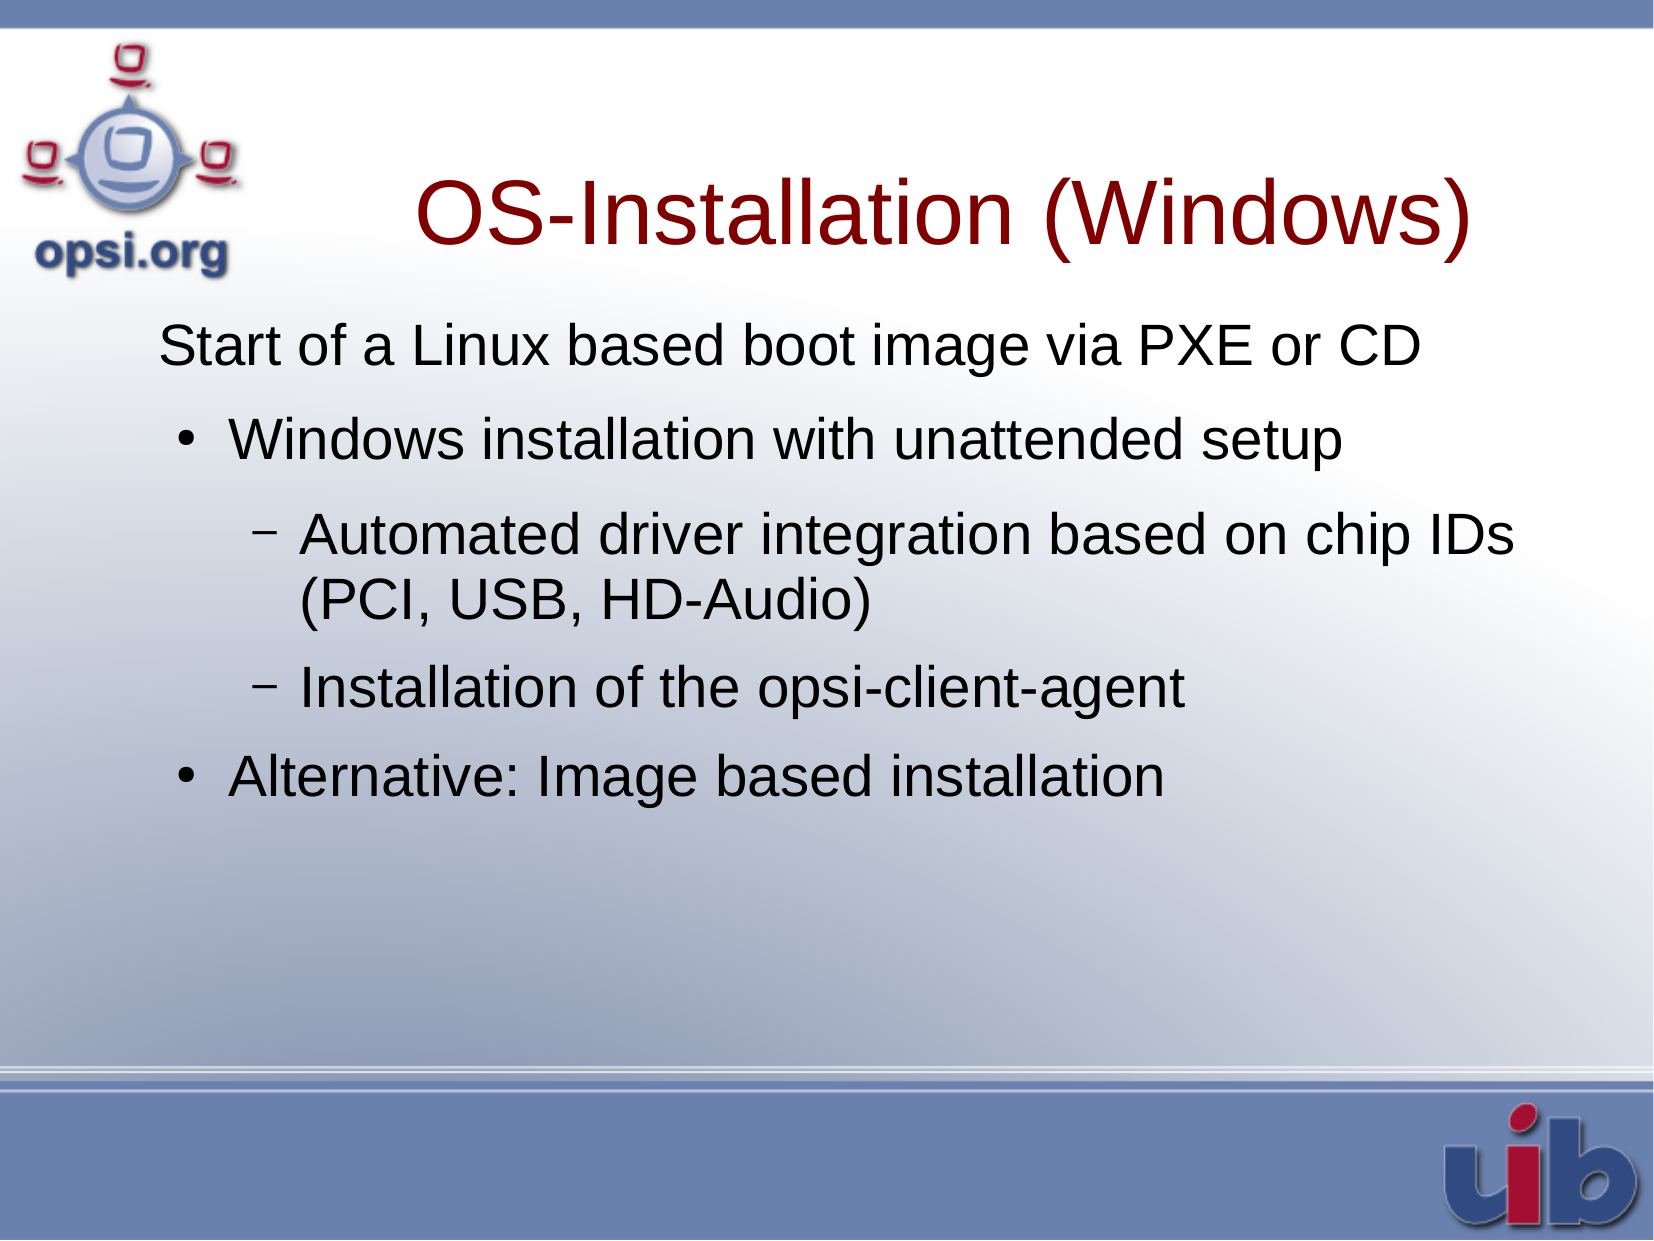

# OS-Installation (Windows)
Start of a Linux based boot image via PXE or CD
Windows installation with unattended setup
Automated driver integration based on chip IDs (PCI, USB, HD-Audio)
Installation of the opsi-client-agent
Alternative: Image based installation